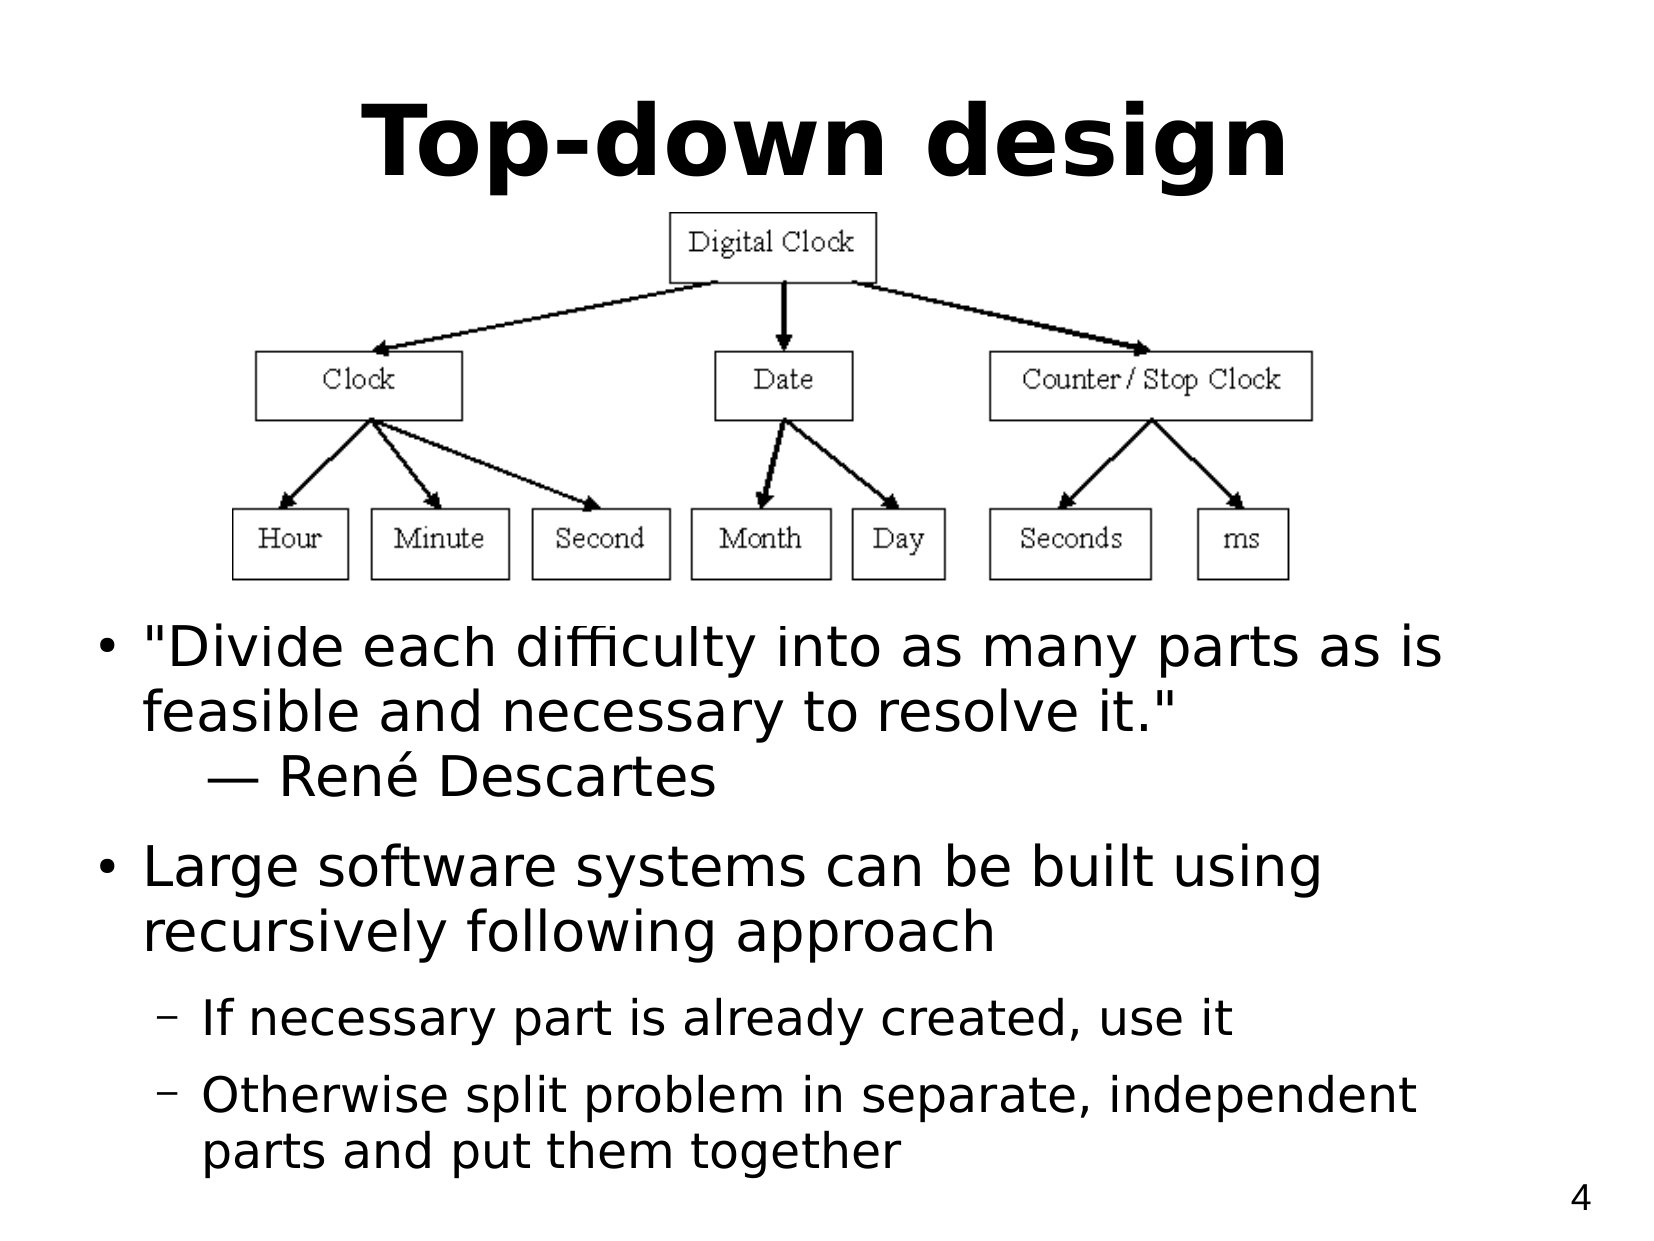

# Top-down design
"Divide each difficulty into as many parts as is feasible and necessary to resolve it."
		— René Descartes
Large software systems can be built using recursively following approach
If necessary part is already created, use it
Otherwise split problem in separate, independent parts and put them together